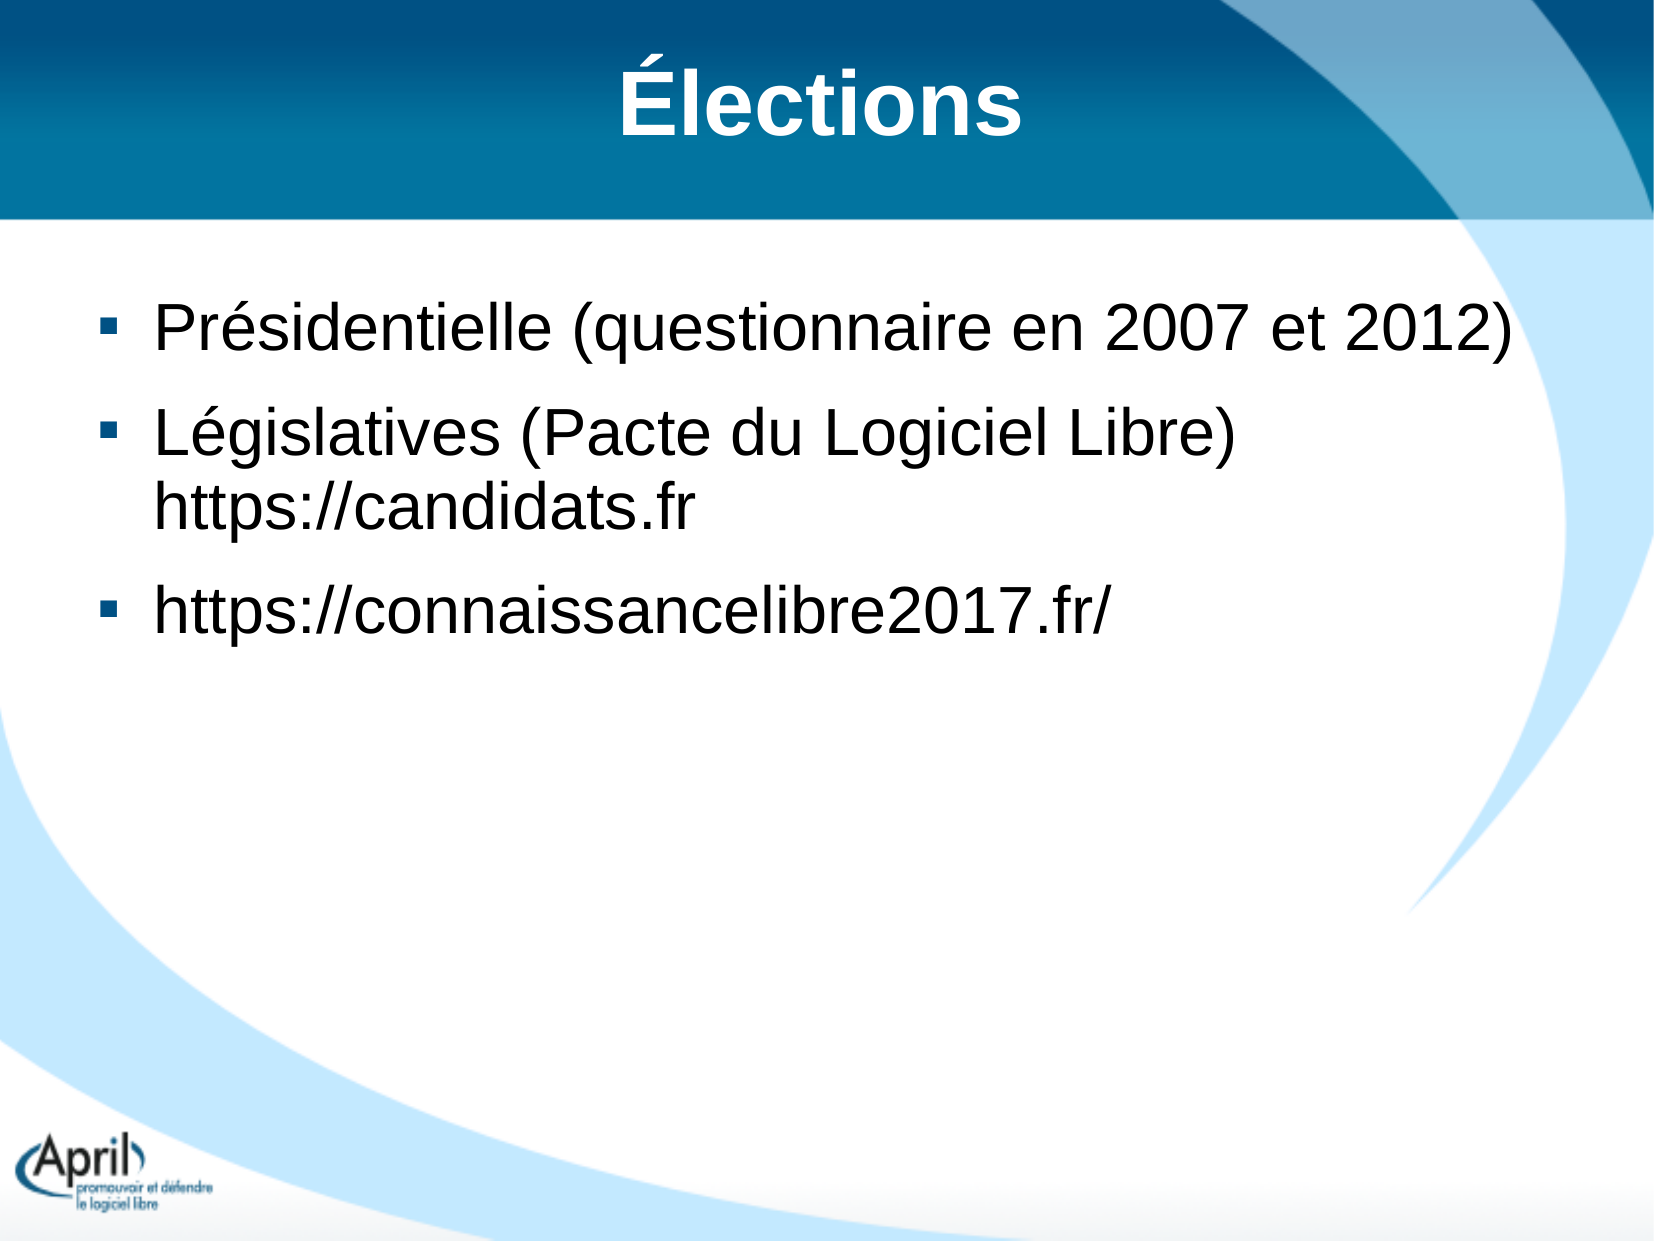

# Élections
Présidentielle (questionnaire en 2007 et 2012)
Législatives (Pacte du Logiciel Libre) https://candidats.fr
https://connaissancelibre2017.fr/